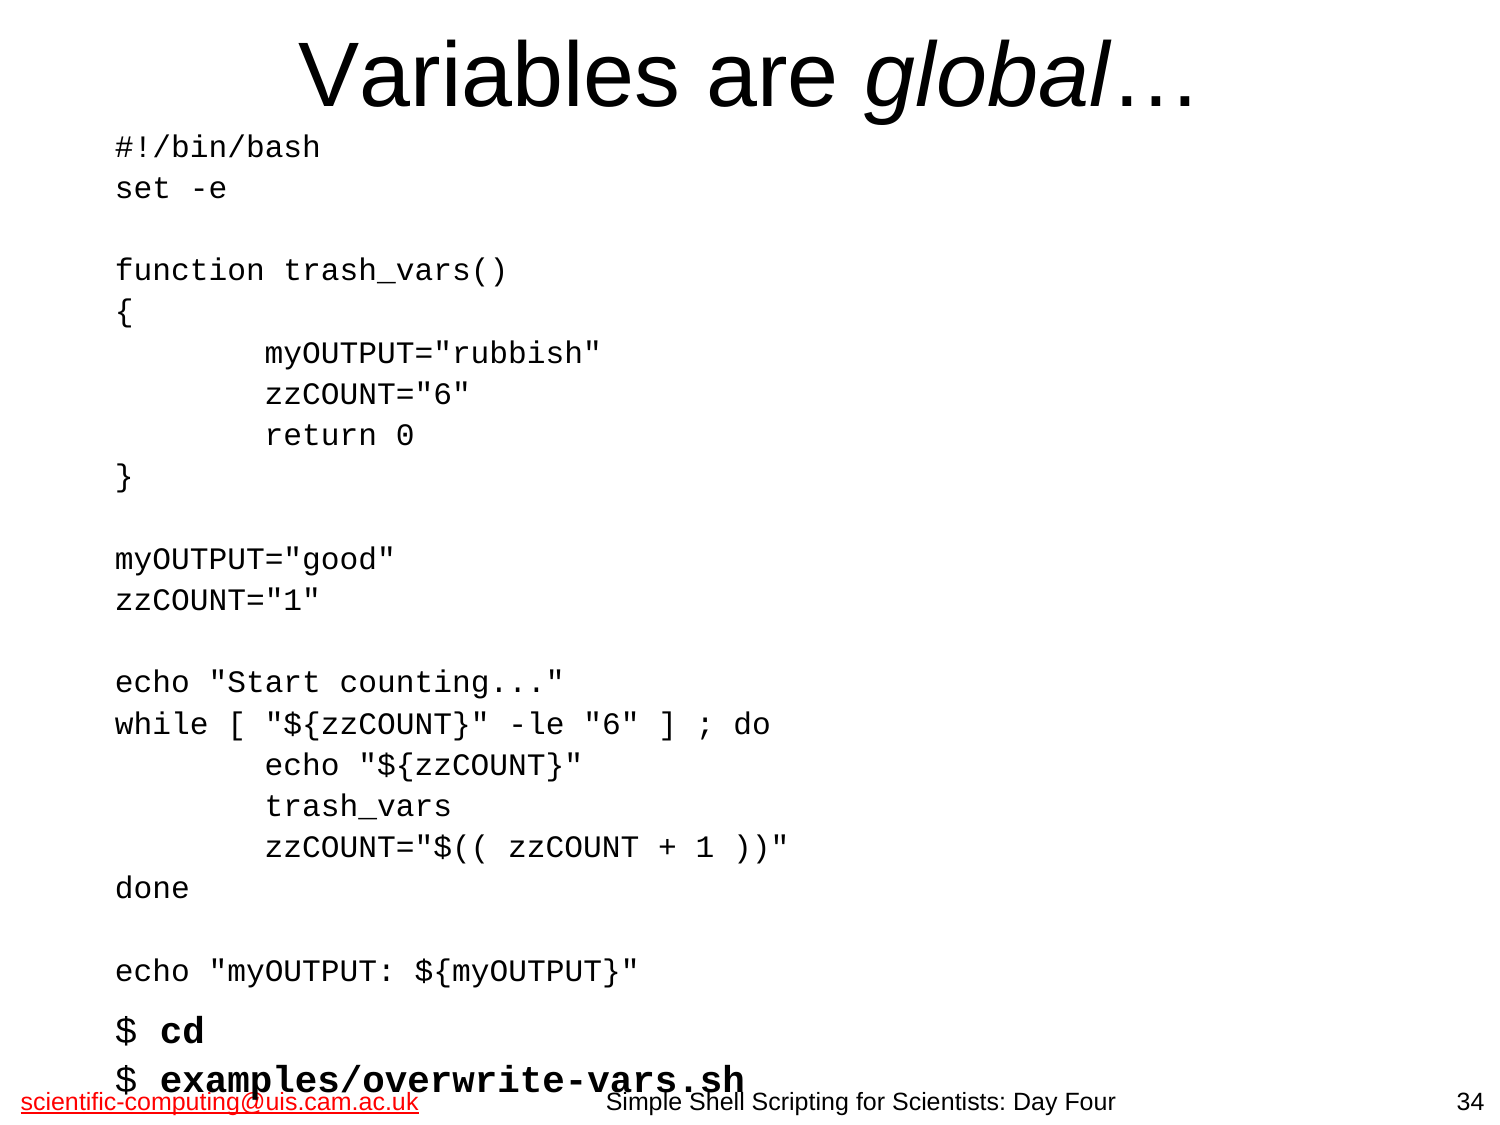

# Variables are global…
#!/bin/bash
set -e
function trash_vars()
{
	myOUTPUT="rubbish"
	zzCOUNT="6"
	return 0
}
myOUTPUT="good"
zzCOUNT="1"
echo "Start counting..."
while [ "${zzCOUNT}" -le "6" ] ; do
	echo "${zzCOUNT}"
	trash_vars
	zzCOUNT="$(( zzCOUNT + 1 ))"
done
echo "myOUTPUT: ${myOUTPUT}"
$ cd
$ examples/overwrite-vars.sh
escience-support@ucs.cam.ac.uk	Simple Shell Scripting for Scientists: Day Three
34